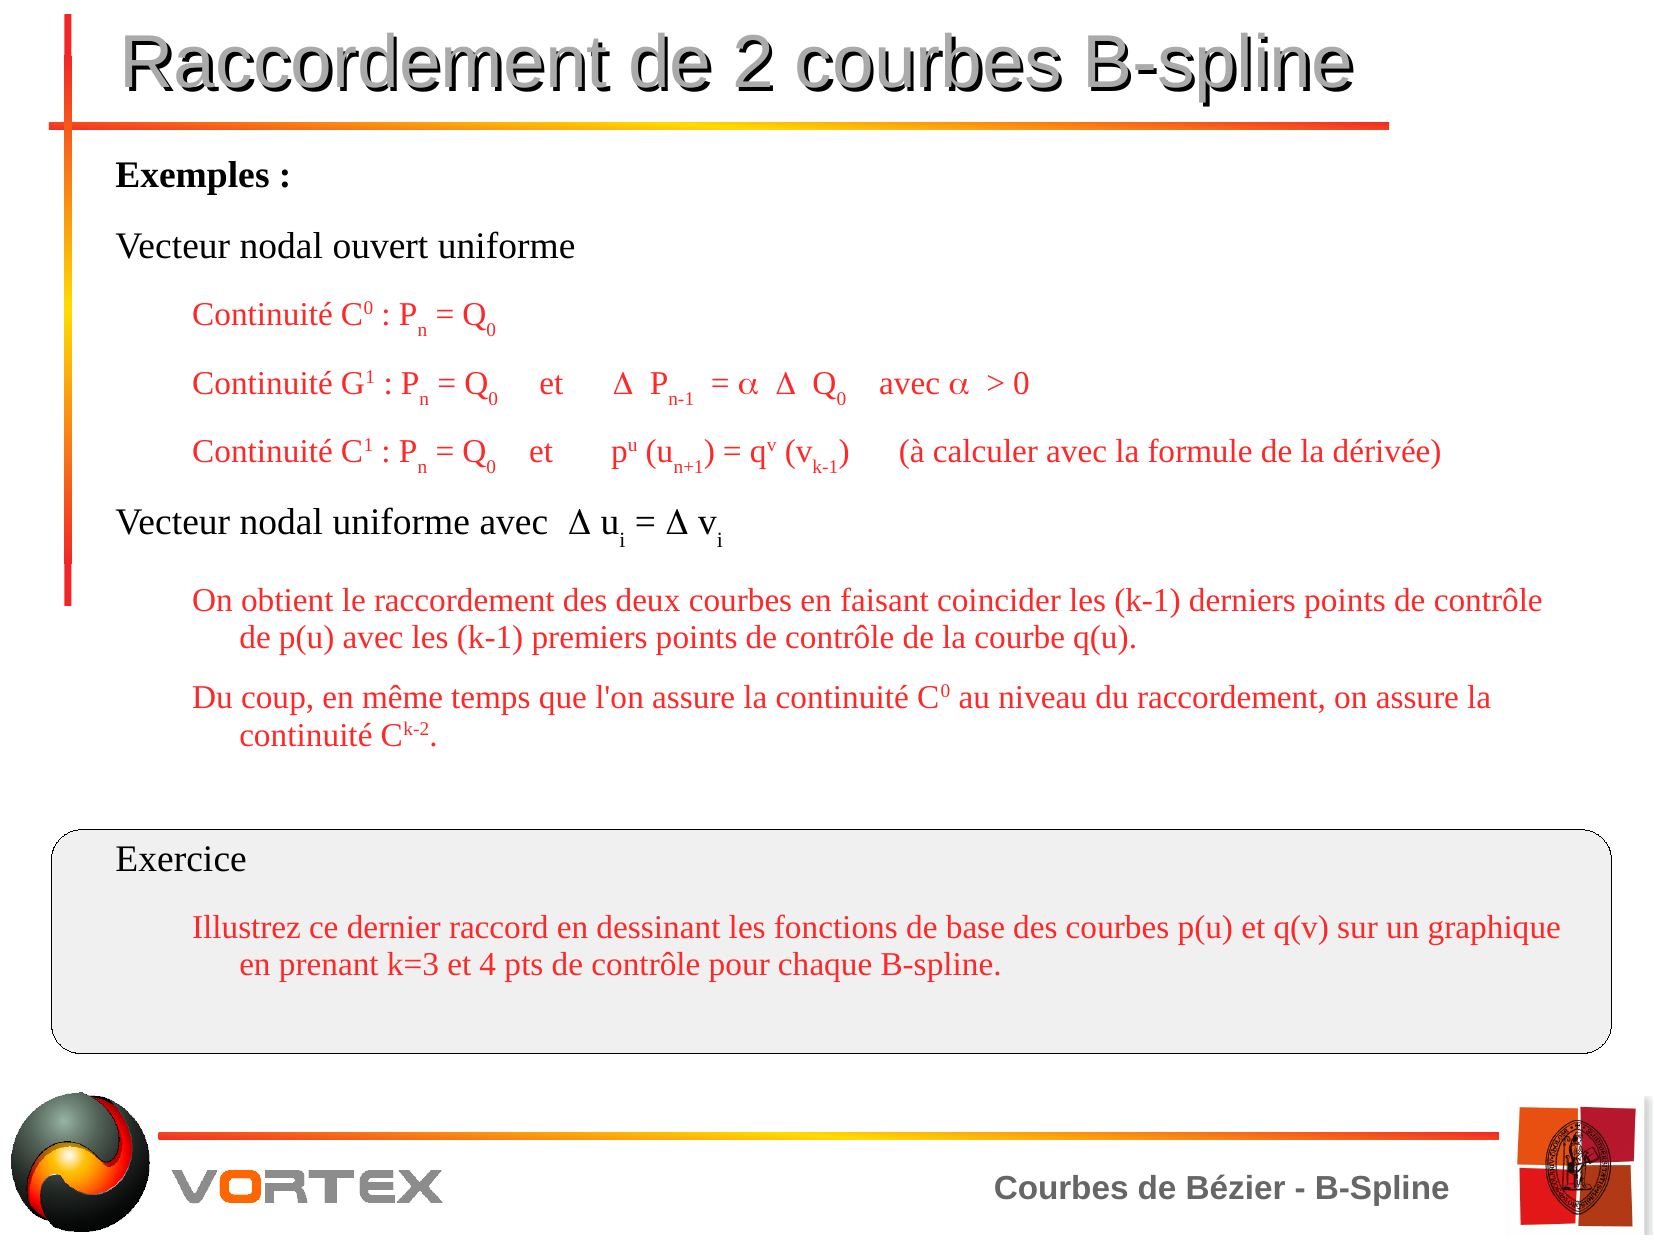

# Raccordement de 2 courbes B-spline
Exemples :
Vecteur nodal ouvert uniforme
Continuité C0 : Pn = Q0
Continuité G1 : Pn = Q0 et  Pn-1 =   Q0 avec  > 0
Continuité C1 : Pn = Q0 et pu (un+1) = qv (vk-1) (à calculer avec la formule de la dérivée)
Vecteur nodal uniforme avec  ui =  vi
On obtient le raccordement des deux courbes en faisant coincider les (k-1) derniers points de contrôle de p(u) avec les (k-1) premiers points de contrôle de la courbe q(u).
Du coup, en même temps que l'on assure la continuité C0 au niveau du raccordement, on assure la continuité Ck-2.
Exercice
Illustrez ce dernier raccord en dessinant les fonctions de base des courbes p(u) et q(v) sur un graphique en prenant k=3 et 4 pts de contrôle pour chaque B-spline.